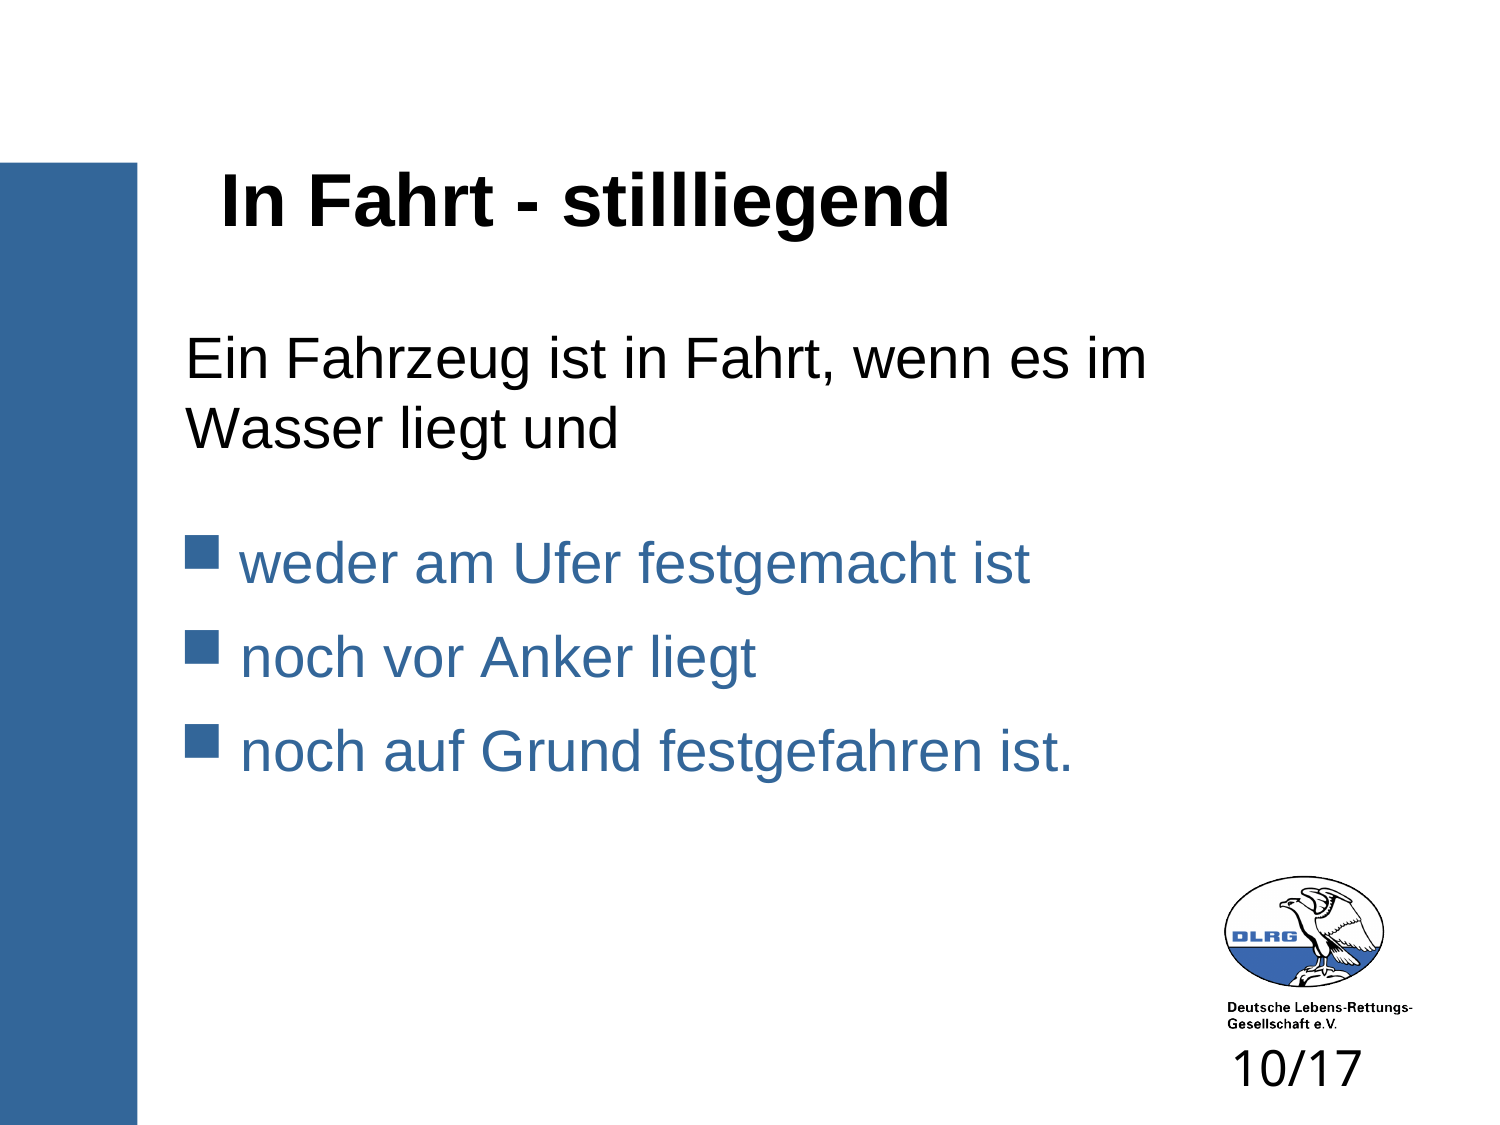

In Fahrt - stillliegend
Ein Fahrzeug ist in Fahrt, wenn es im
Wasser liegt und
 weder am Ufer festgemacht ist
 noch vor Anker liegt
 noch auf Grund festgefahren ist.